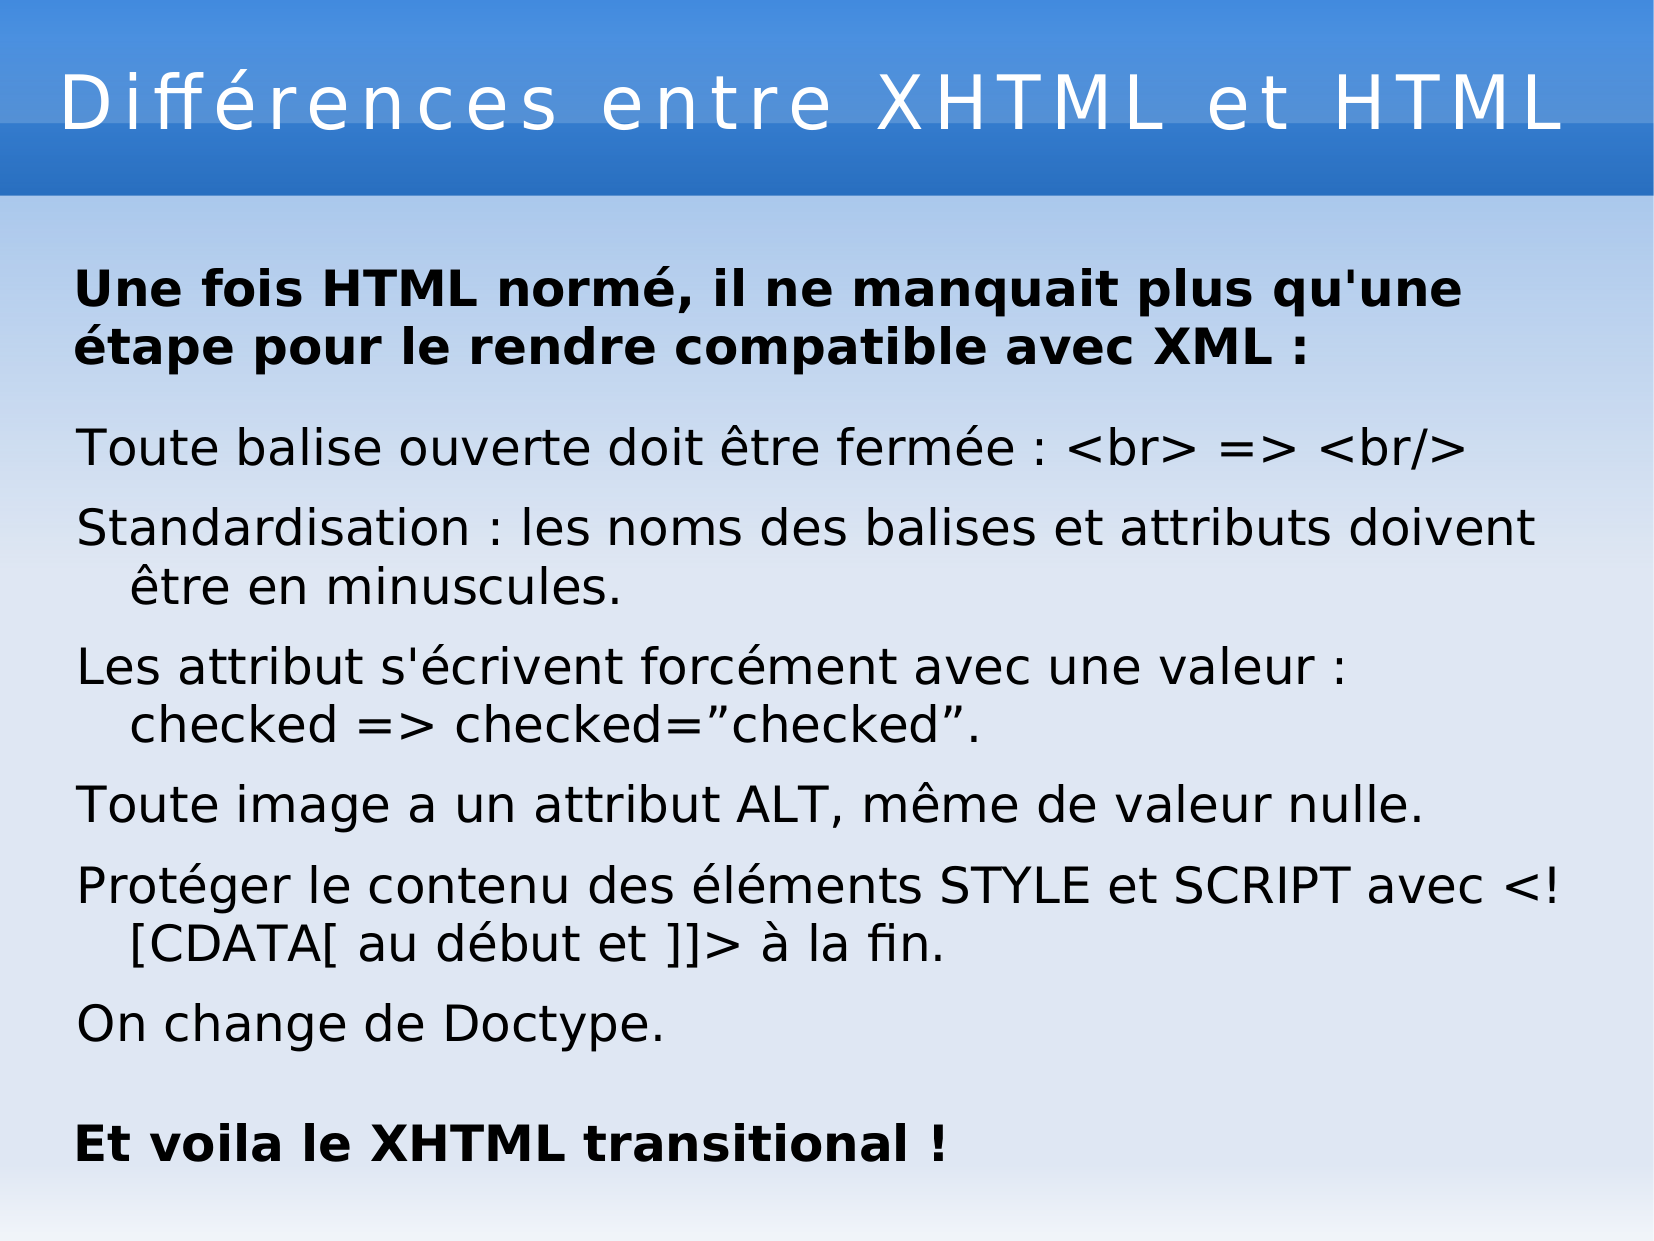

# Différences entre XHTML et HTML
Une fois HTML normé, il ne manquait plus qu'une étape pour le rendre compatible avec XML :
Toute balise ouverte doit être fermée : <br> => <br/>
Standardisation : les noms des balises et attributs doivent être en minuscules.
Les attribut s'écrivent forcément avec une valeur :
checked => checked=”checked”.
Toute image a un attribut ALT, même de valeur nulle.
Protéger le contenu des éléments STYLE et SCRIPT avec <![CDATA[ au début et ]]> à la fin.
On change de Doctype.
Et voila le XHTML transitional !